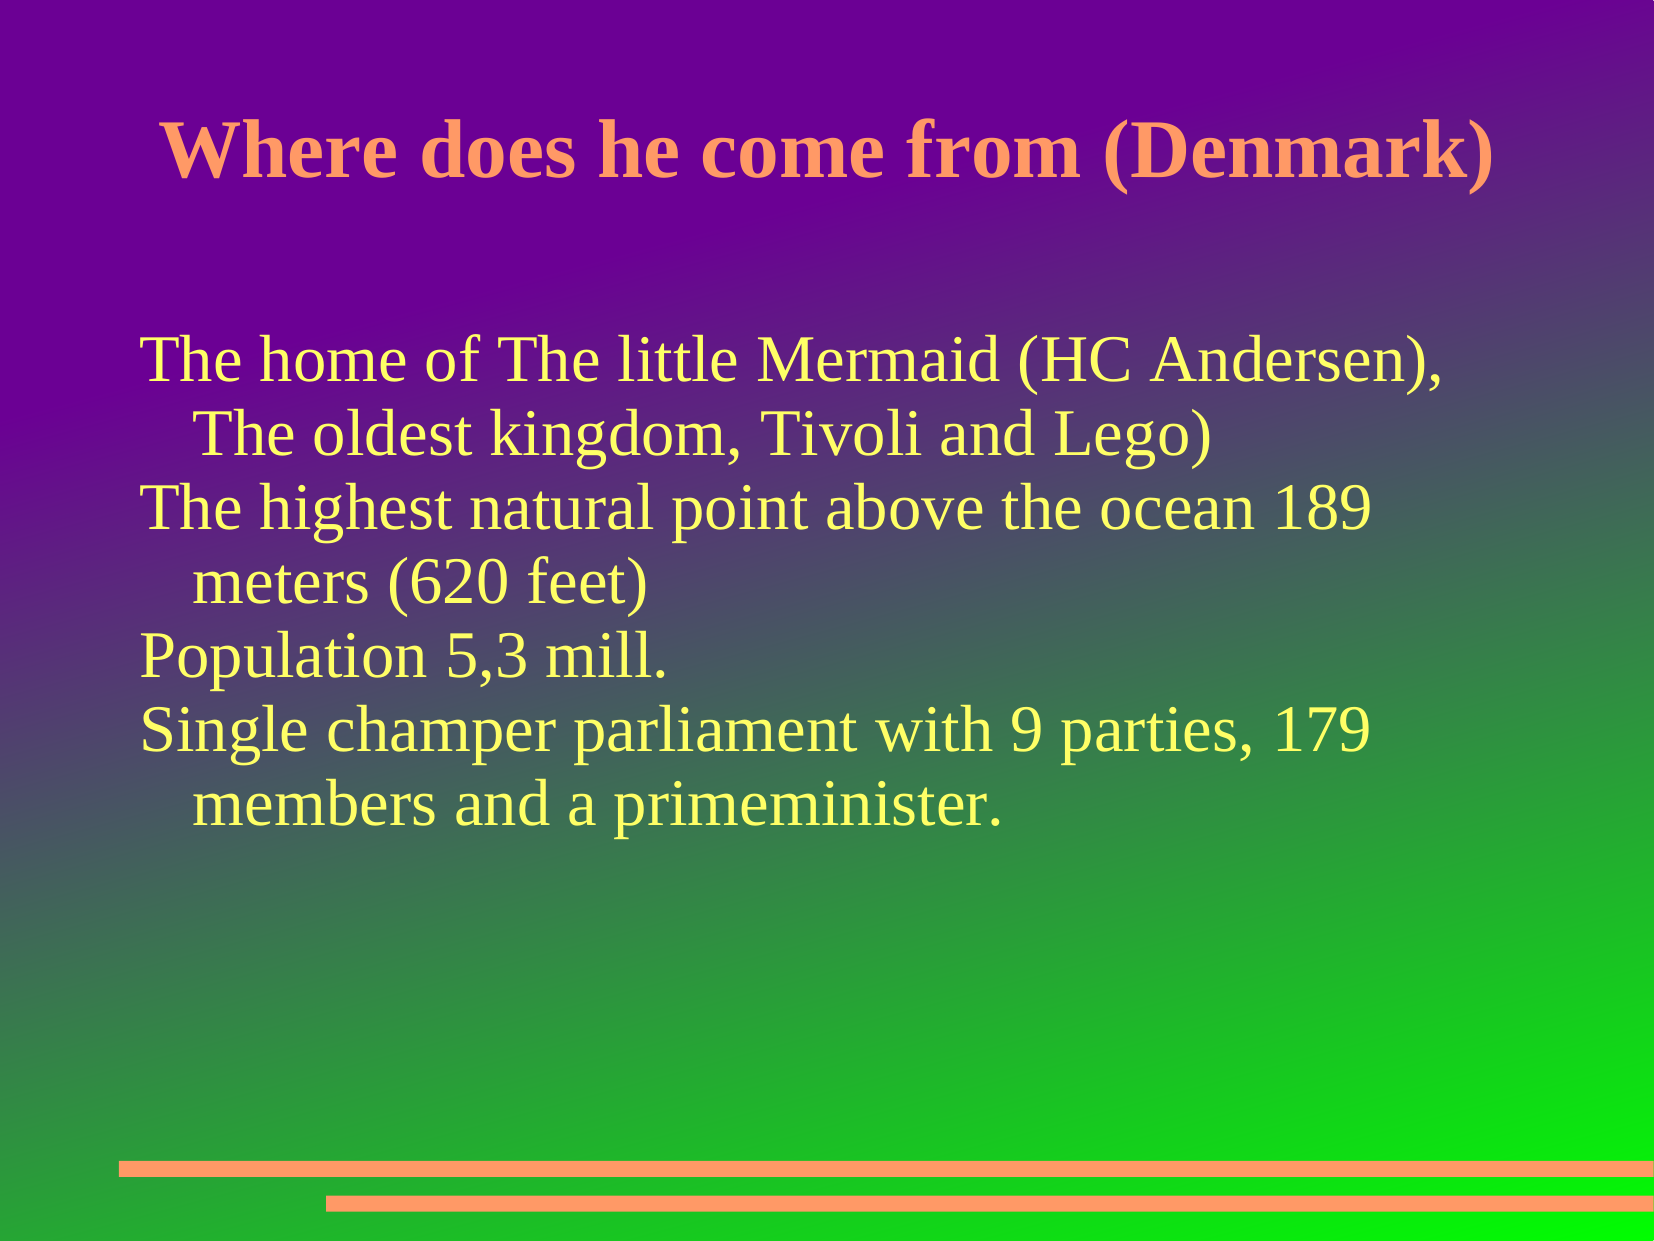

# Where does he come from (Denmark)
The home of The little Mermaid (HC Andersen), The oldest kingdom, Tivoli and Lego)
The highest natural point above the ocean 189 meters (620 feet)
Population 5,3 mill.
Single champer parliament with 9 parties, 179 members and a primeminister.